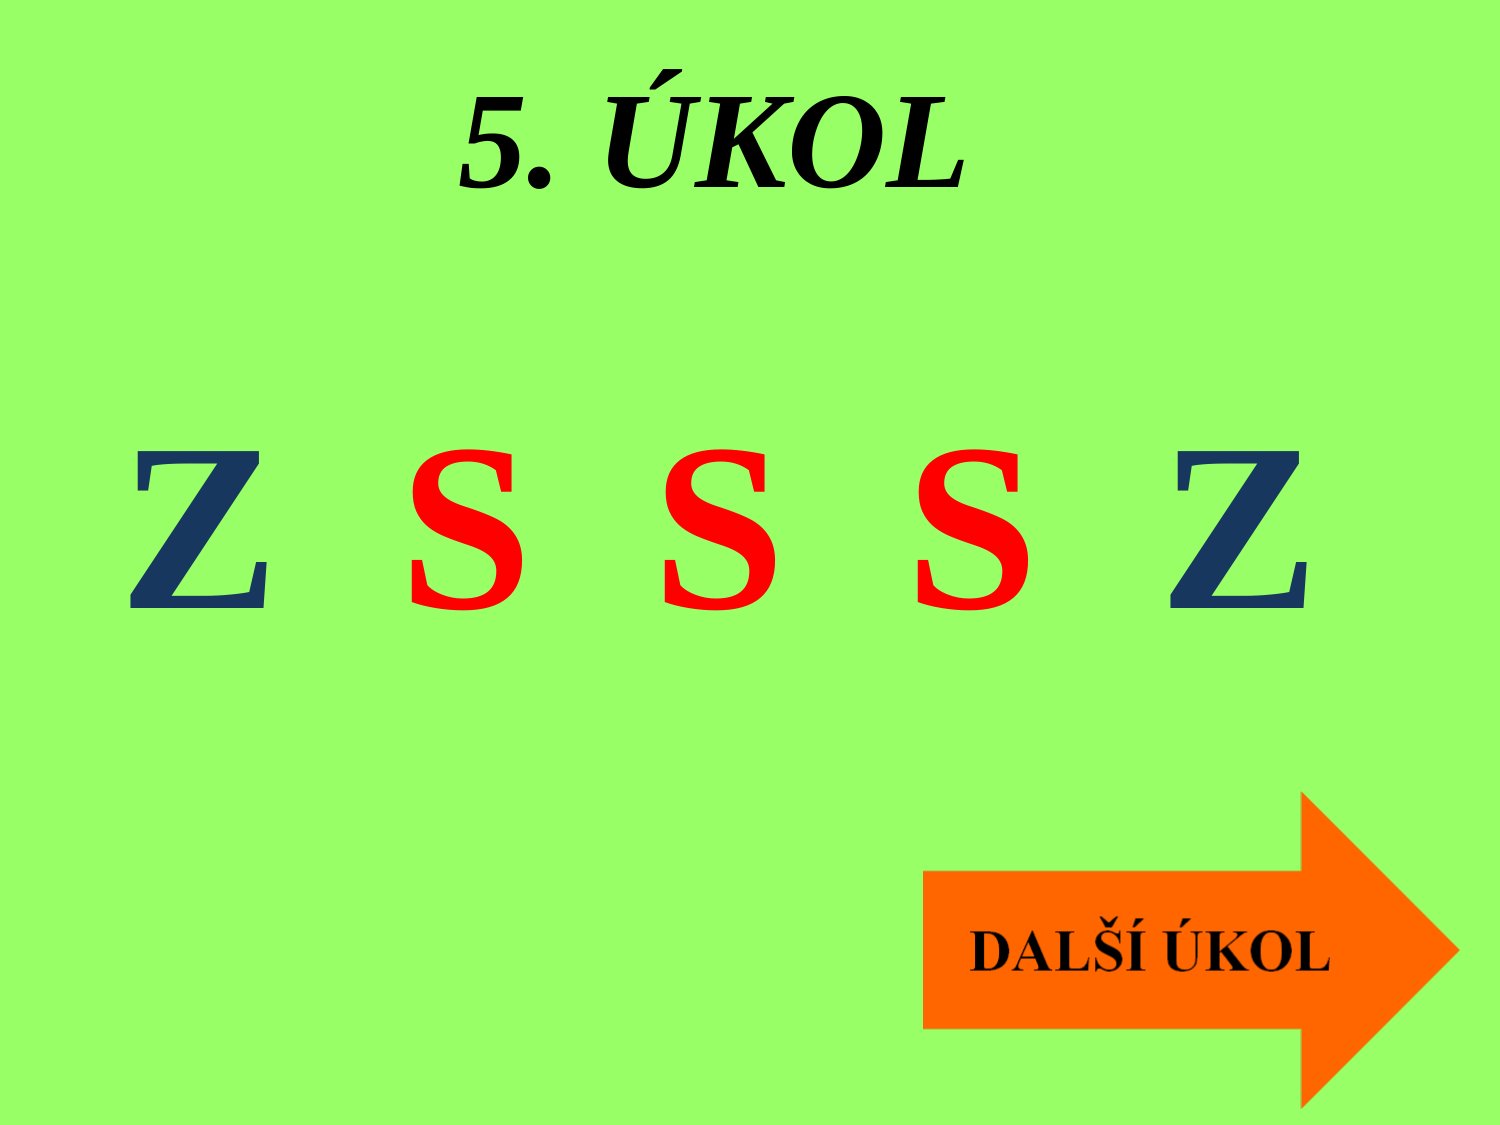

5. ÚKOL
Z S S S Z